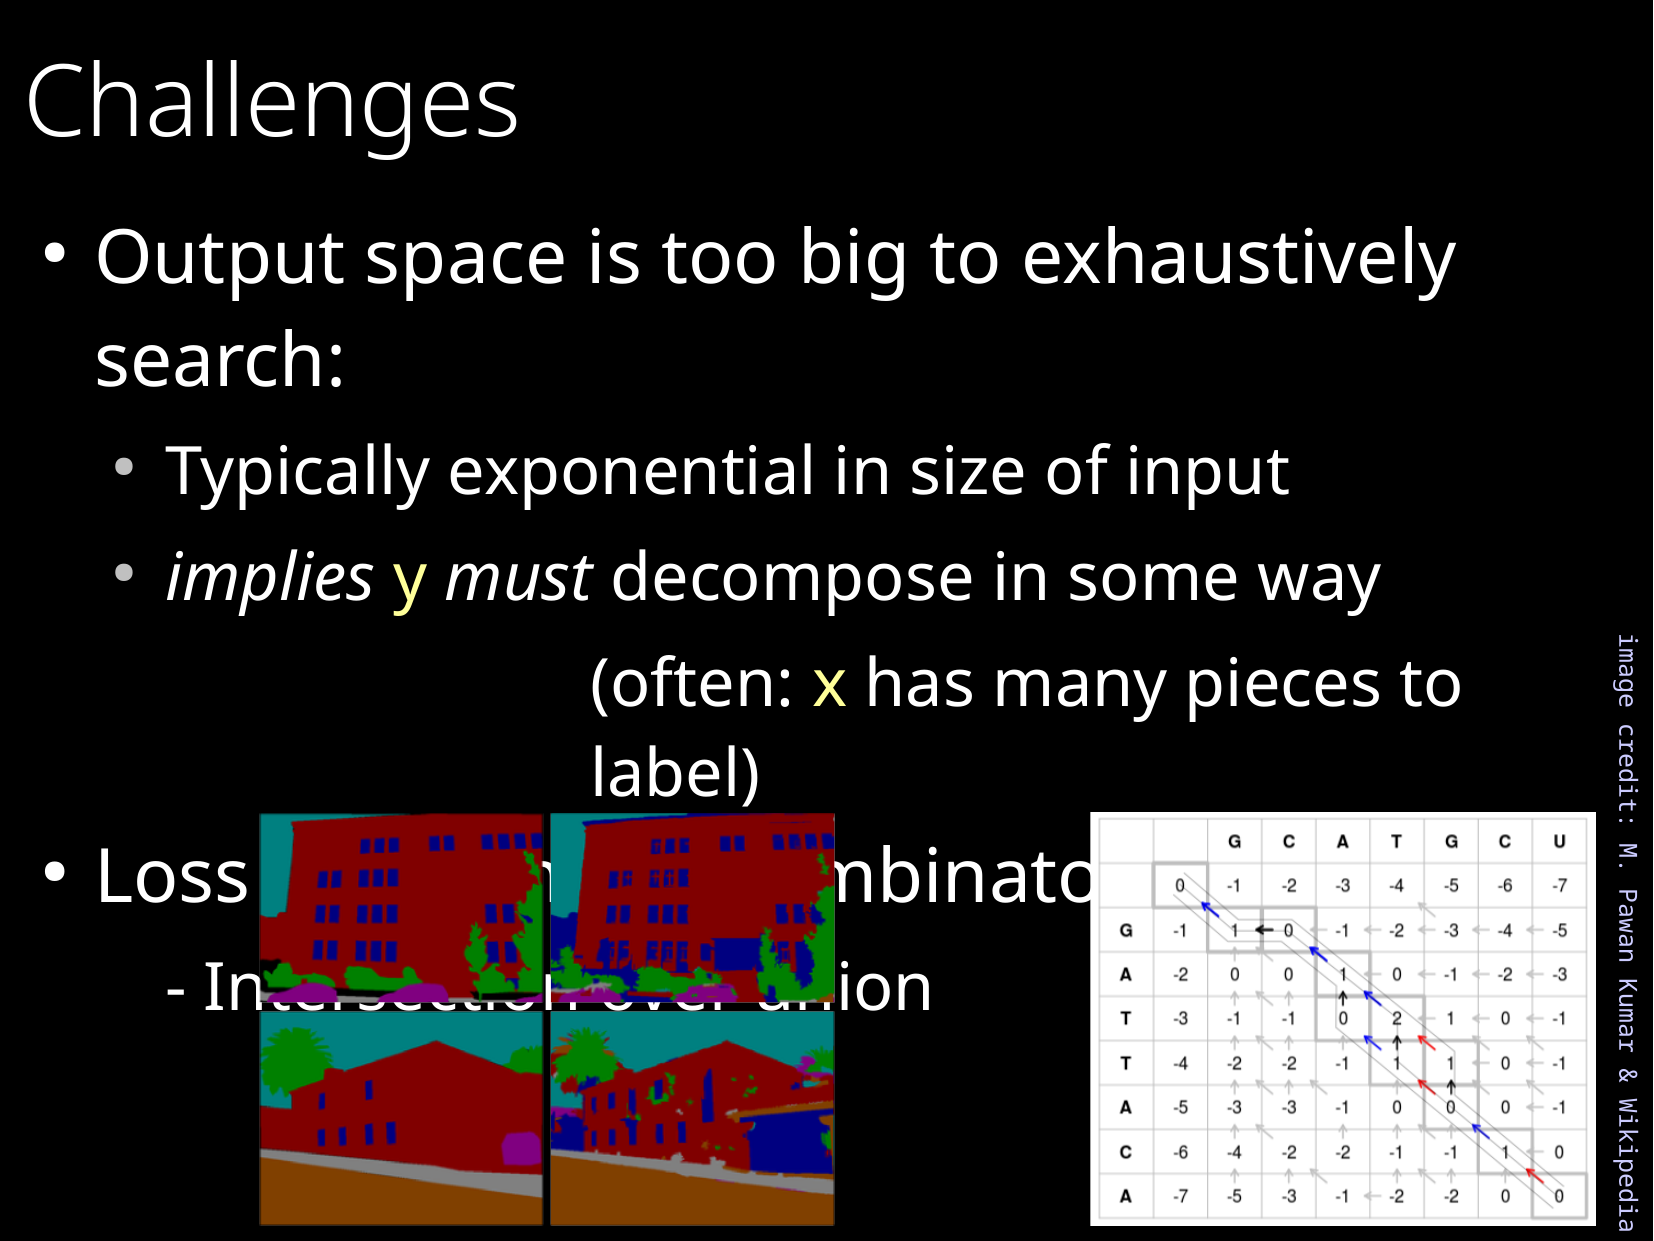

# Challenges
Output space is too big to exhaustively search:
Typically exponential in size of input
implies y must decompose in some way
(often: x has many pieces to label)
Loss function has combinatorial structure:
- Intersection over union		- Edit Distance
image credit: M. Pawan Kumar & Wikipedia